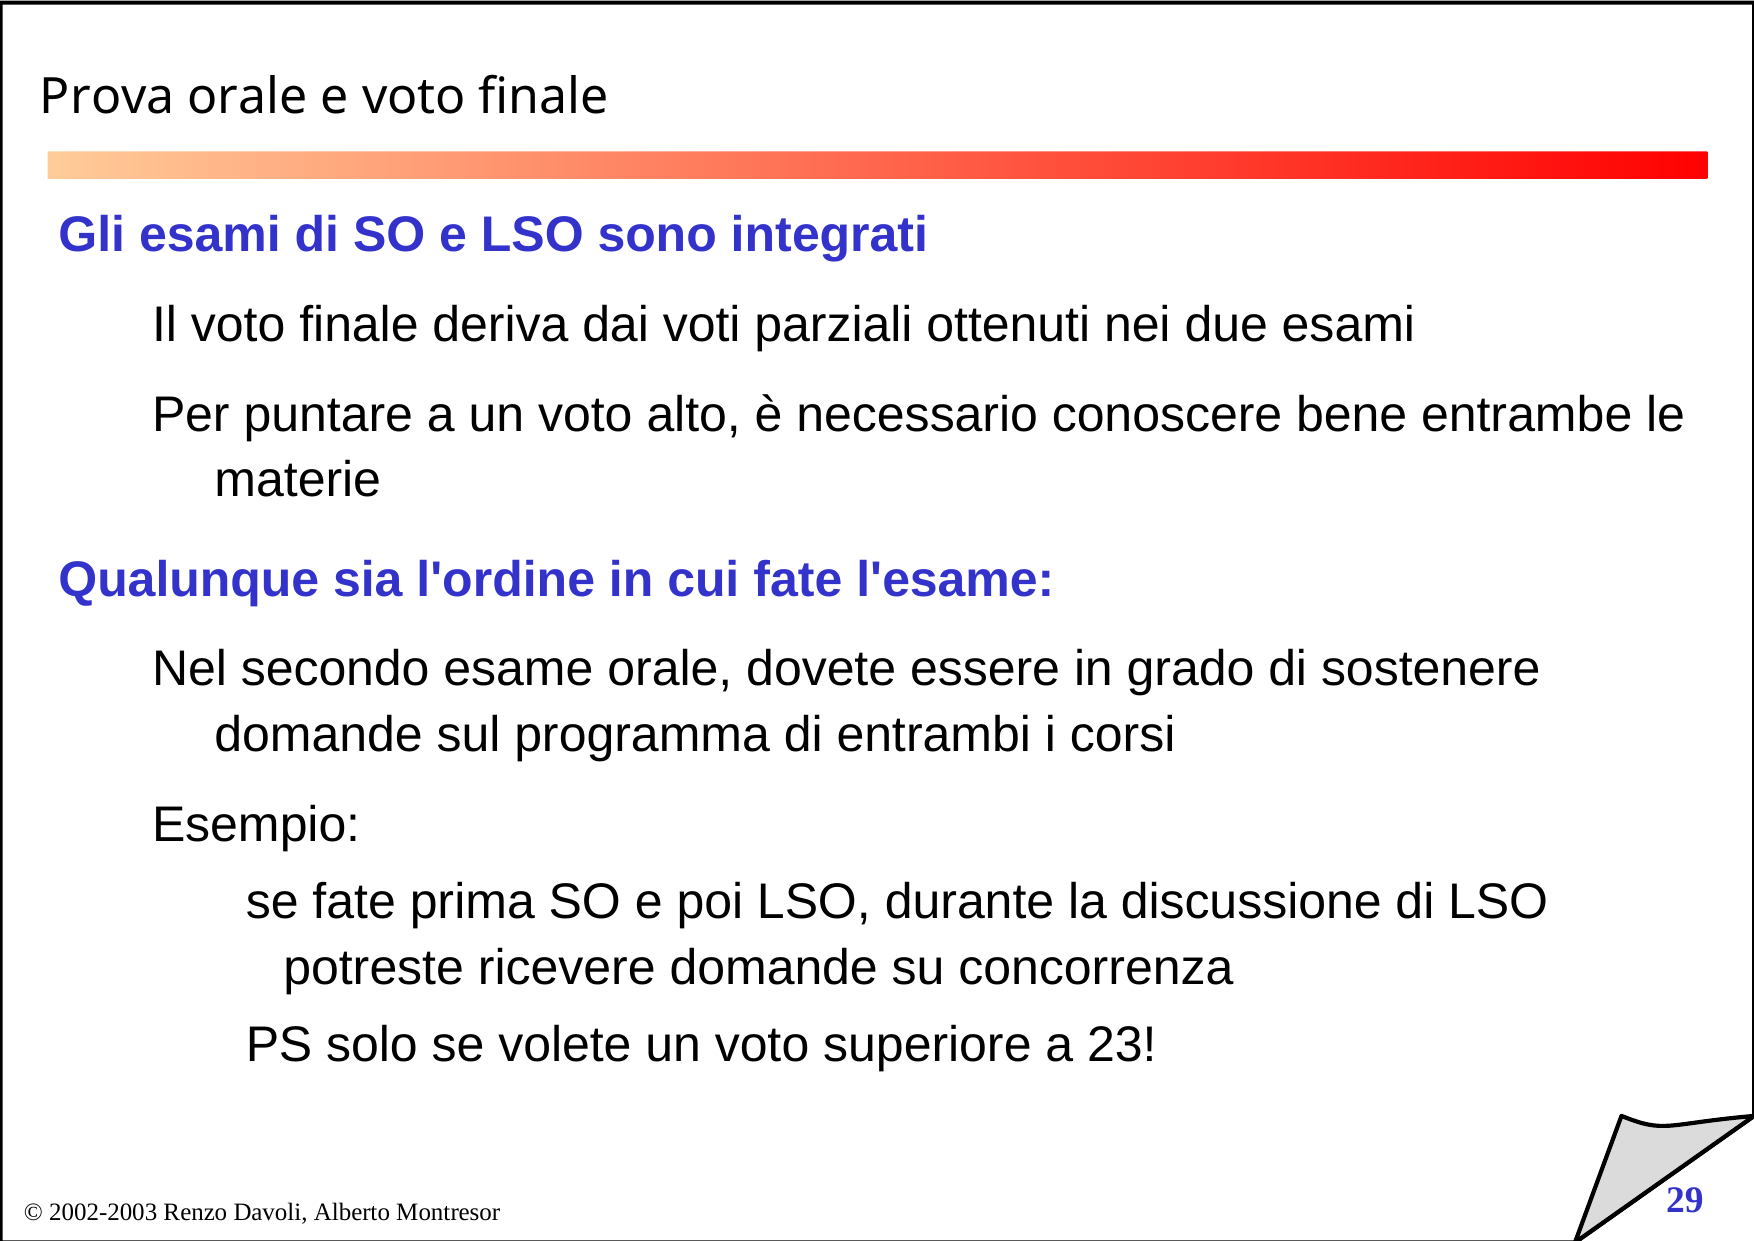

# Prova orale e voto finale
Gli esami di SO e LSO sono integrati
Il voto finale deriva dai voti parziali ottenuti nei due esami
Per puntare a un voto alto, è necessario conoscere bene entrambe le materie
Qualunque sia l'ordine in cui fate l'esame:
Nel secondo esame orale, dovete essere in grado di sostenere domande sul programma di entrambi i corsi
Esempio:
se fate prima SO e poi LSO, durante la discussione di LSO potreste ricevere domande su concorrenza
PS solo se volete un voto superiore a 23!